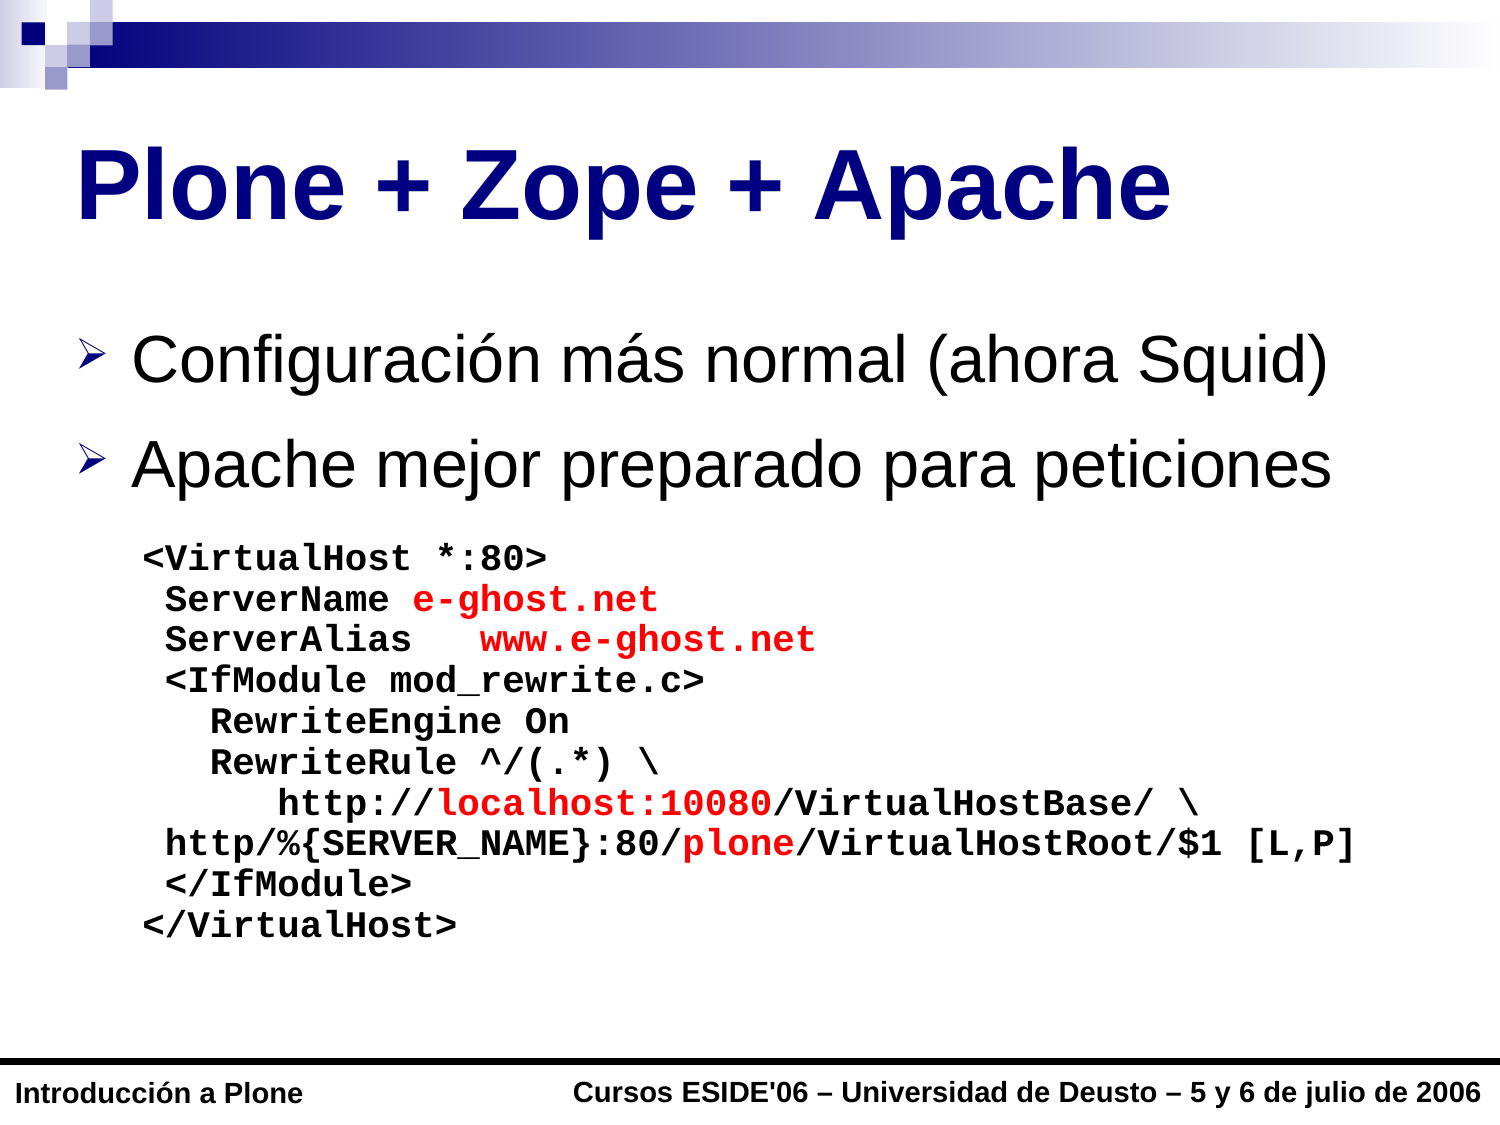

# Plone + Zope + Apache
Configuración más normal (ahora Squid)
Apache mejor preparado para peticiones
<VirtualHost *:80>
 ServerName e-ghost.net
 ServerAlias www.e-ghost.net
 <IfModule mod_rewrite.c>
 RewriteEngine On
 RewriteRule ^/(.*) \
 http://localhost:10080/VirtualHostBase/ \
 http/%{SERVER_NAME}:80/plone/VirtualHostRoot/$1 [L,P]
 </IfModule>
</VirtualHost>